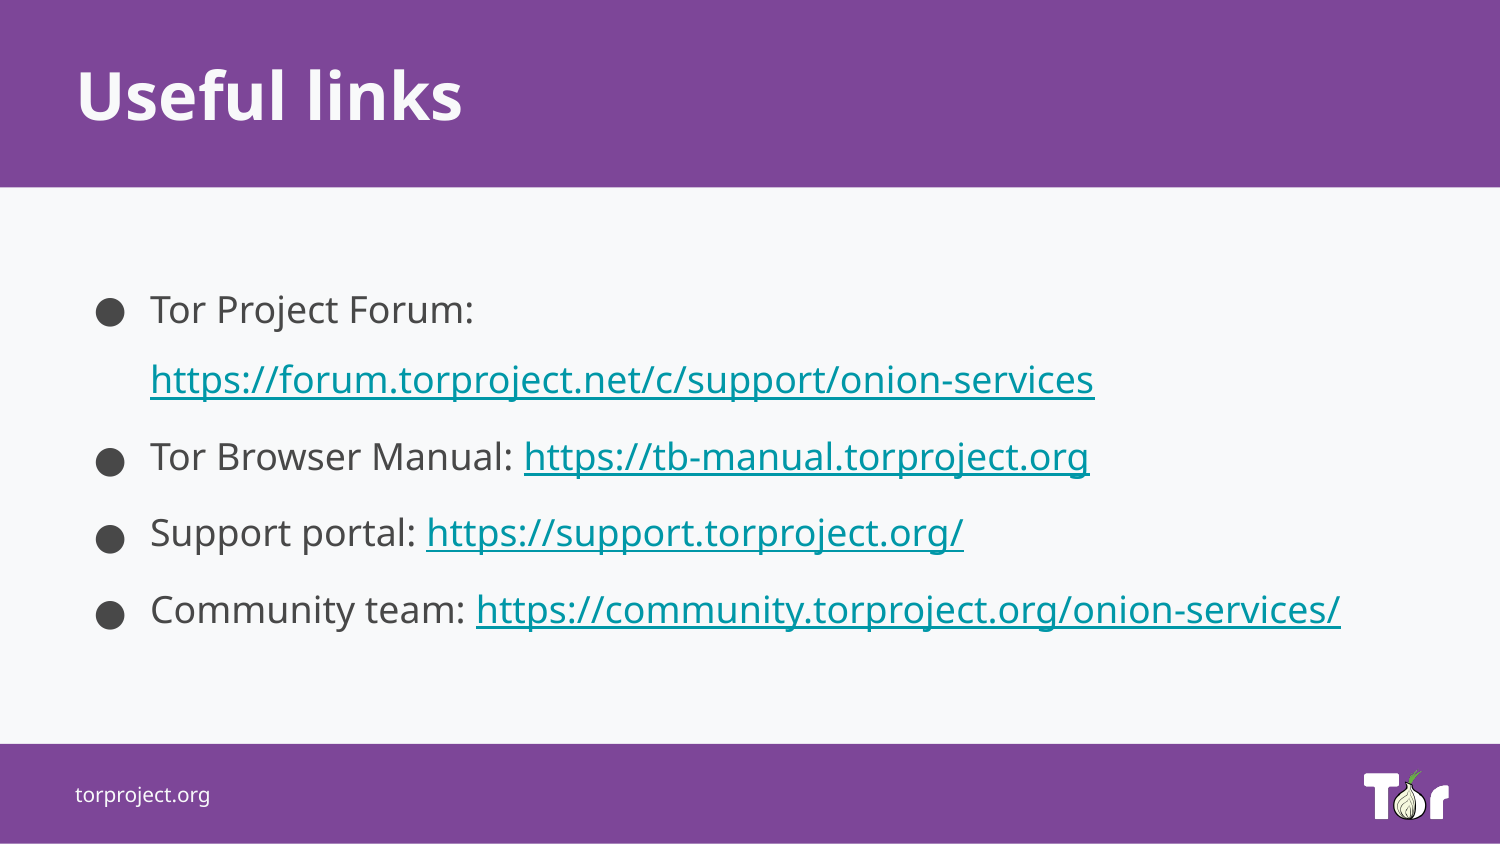

# Useful links
Tor Project Forum: https://forum.torproject.net/c/support/onion-services
Tor Browser Manual: https://tb-manual.torproject.org
Support portal: https://support.torproject.org/
Community team: https://community.torproject.org/onion-services/